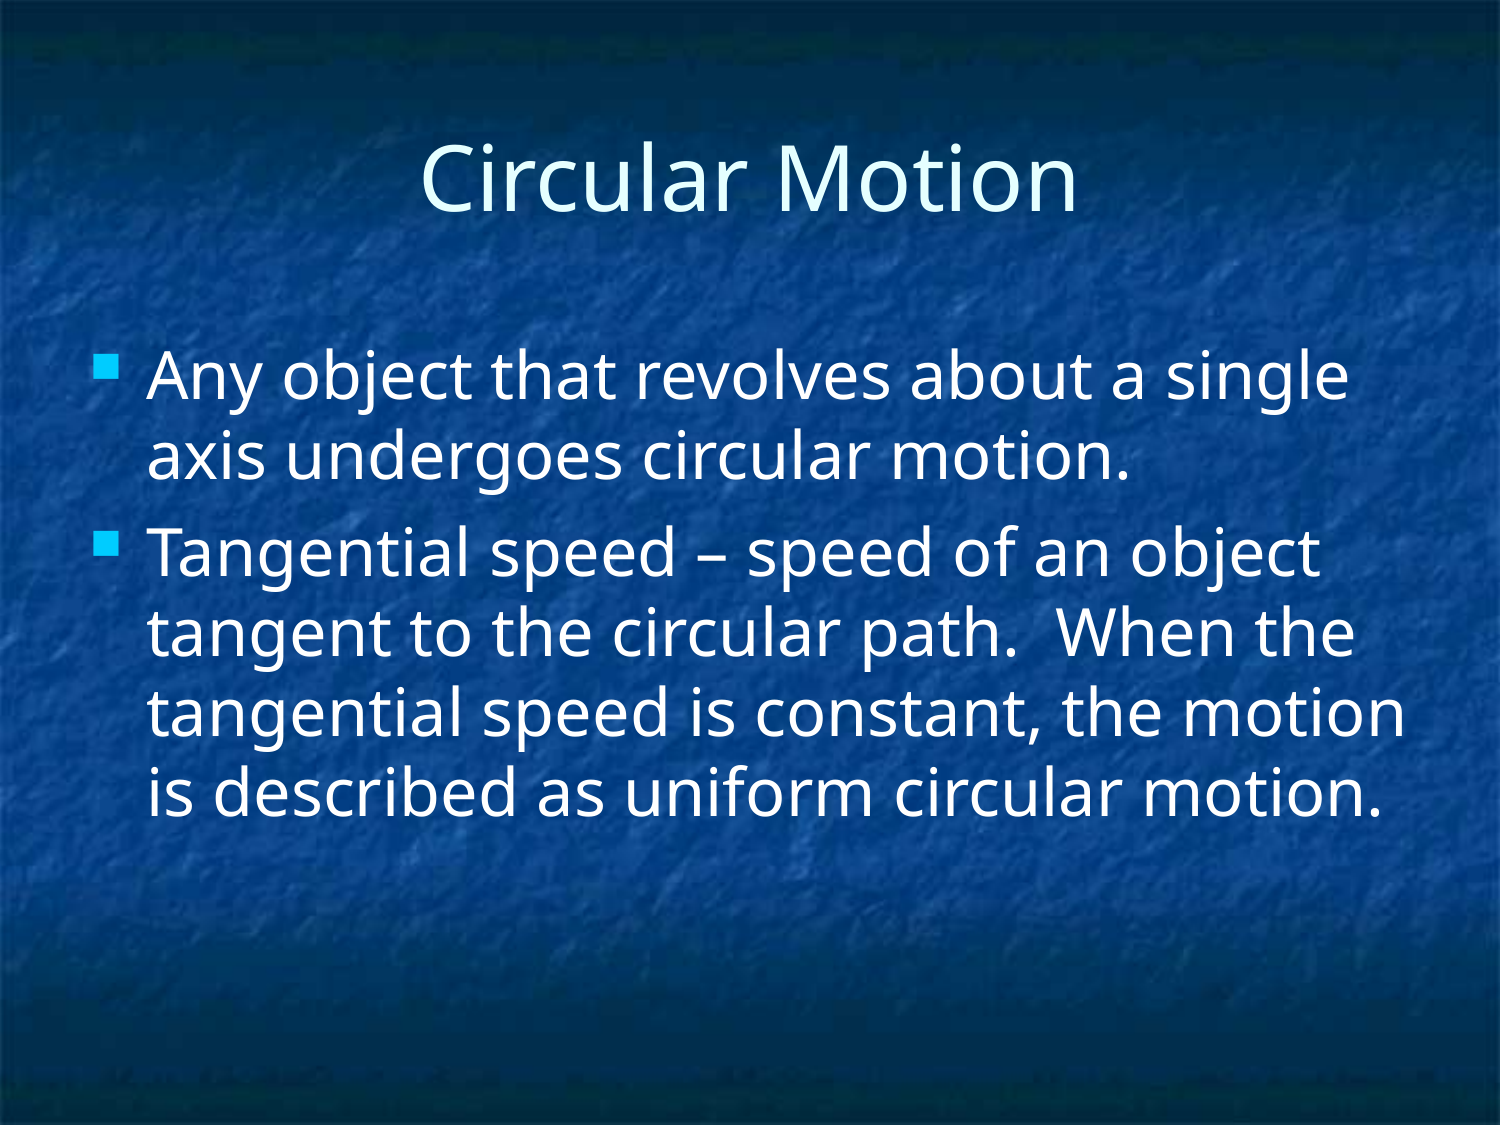

# Circular Motion
Any object that revolves about a single axis undergoes circular motion.
Tangential speed – speed of an object tangent to the circular path. When the tangential speed is constant, the motion is described as uniform circular motion.